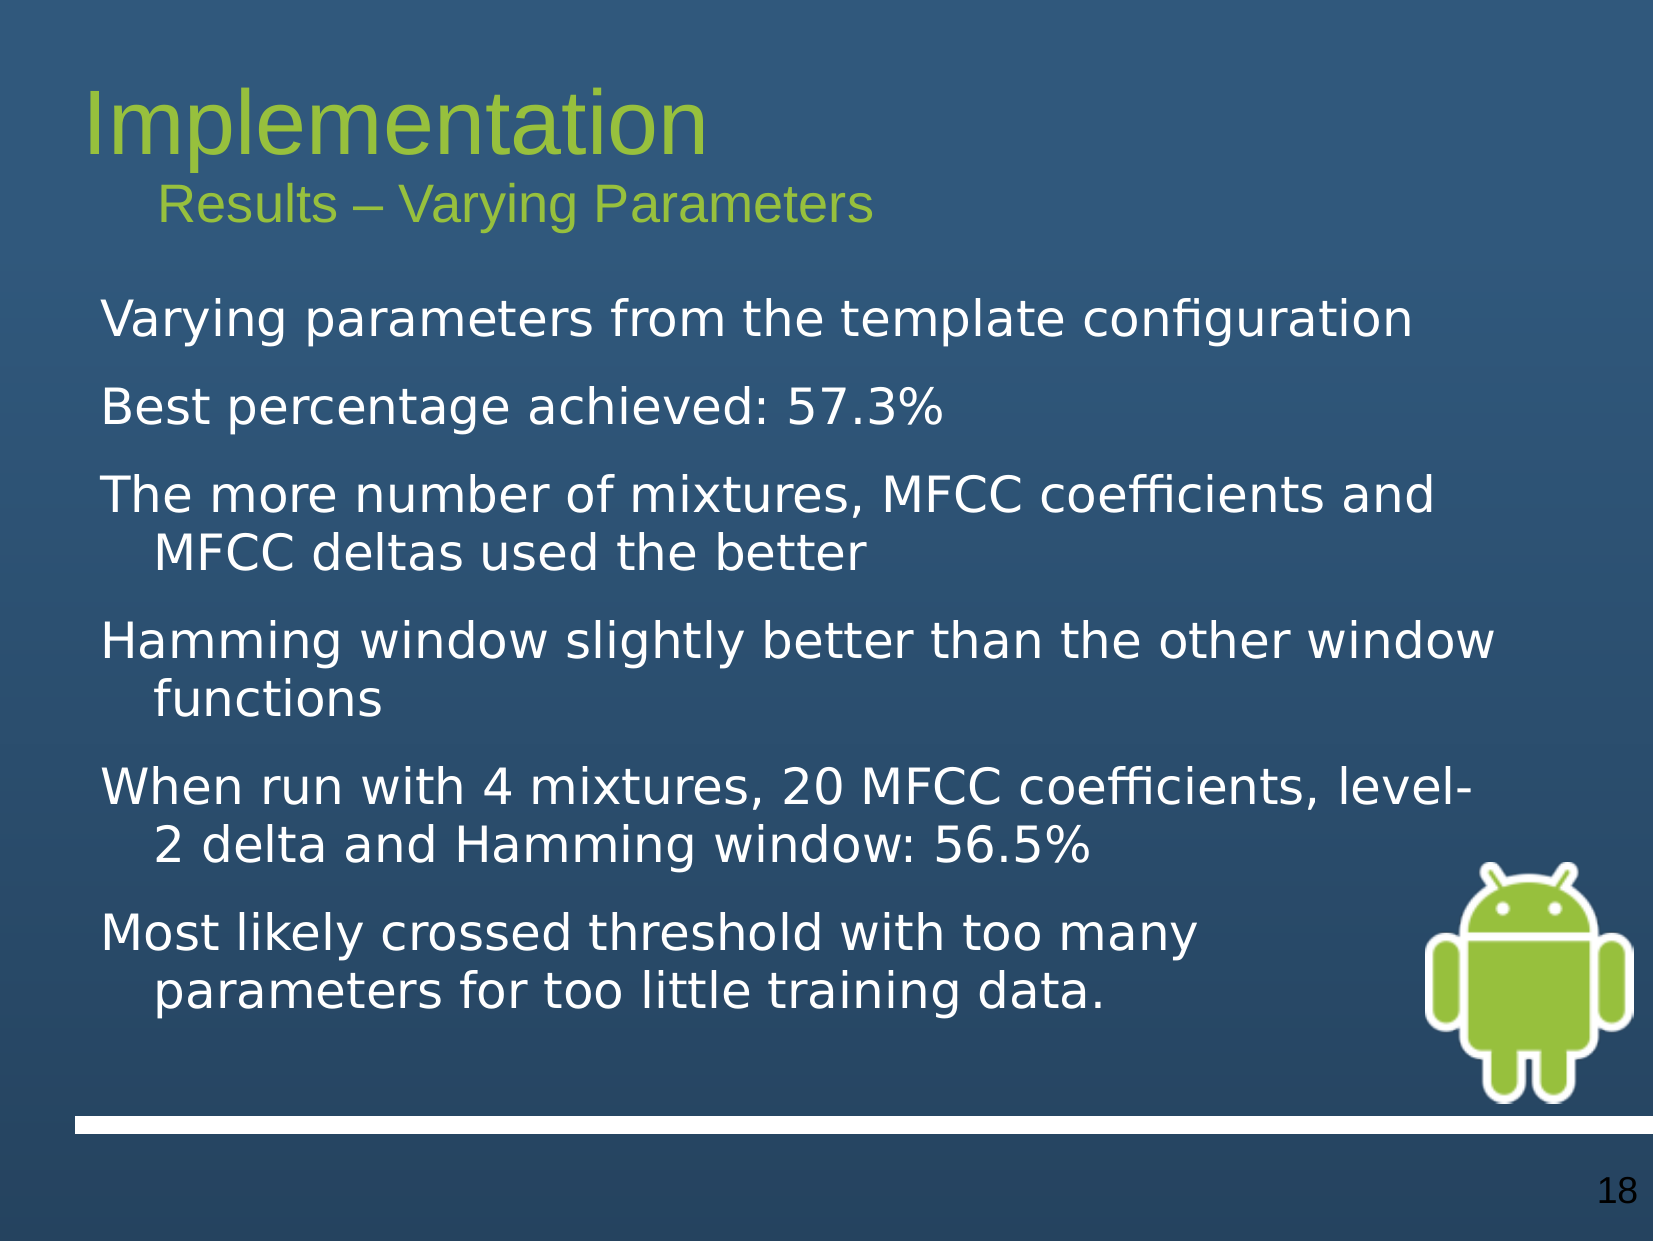

# Implementation Results – Varying Parameters
Varying parameters from the template configuration
Best percentage achieved: 57.3%
The more number of mixtures, MFCC coefficients and MFCC deltas used the better
Hamming window slightly better than the other window functions
When run with 4 mixtures, 20 MFCC coefficients, level-2 delta and Hamming window: 56.5%
Most likely crossed threshold with too many parameters for too little training data.